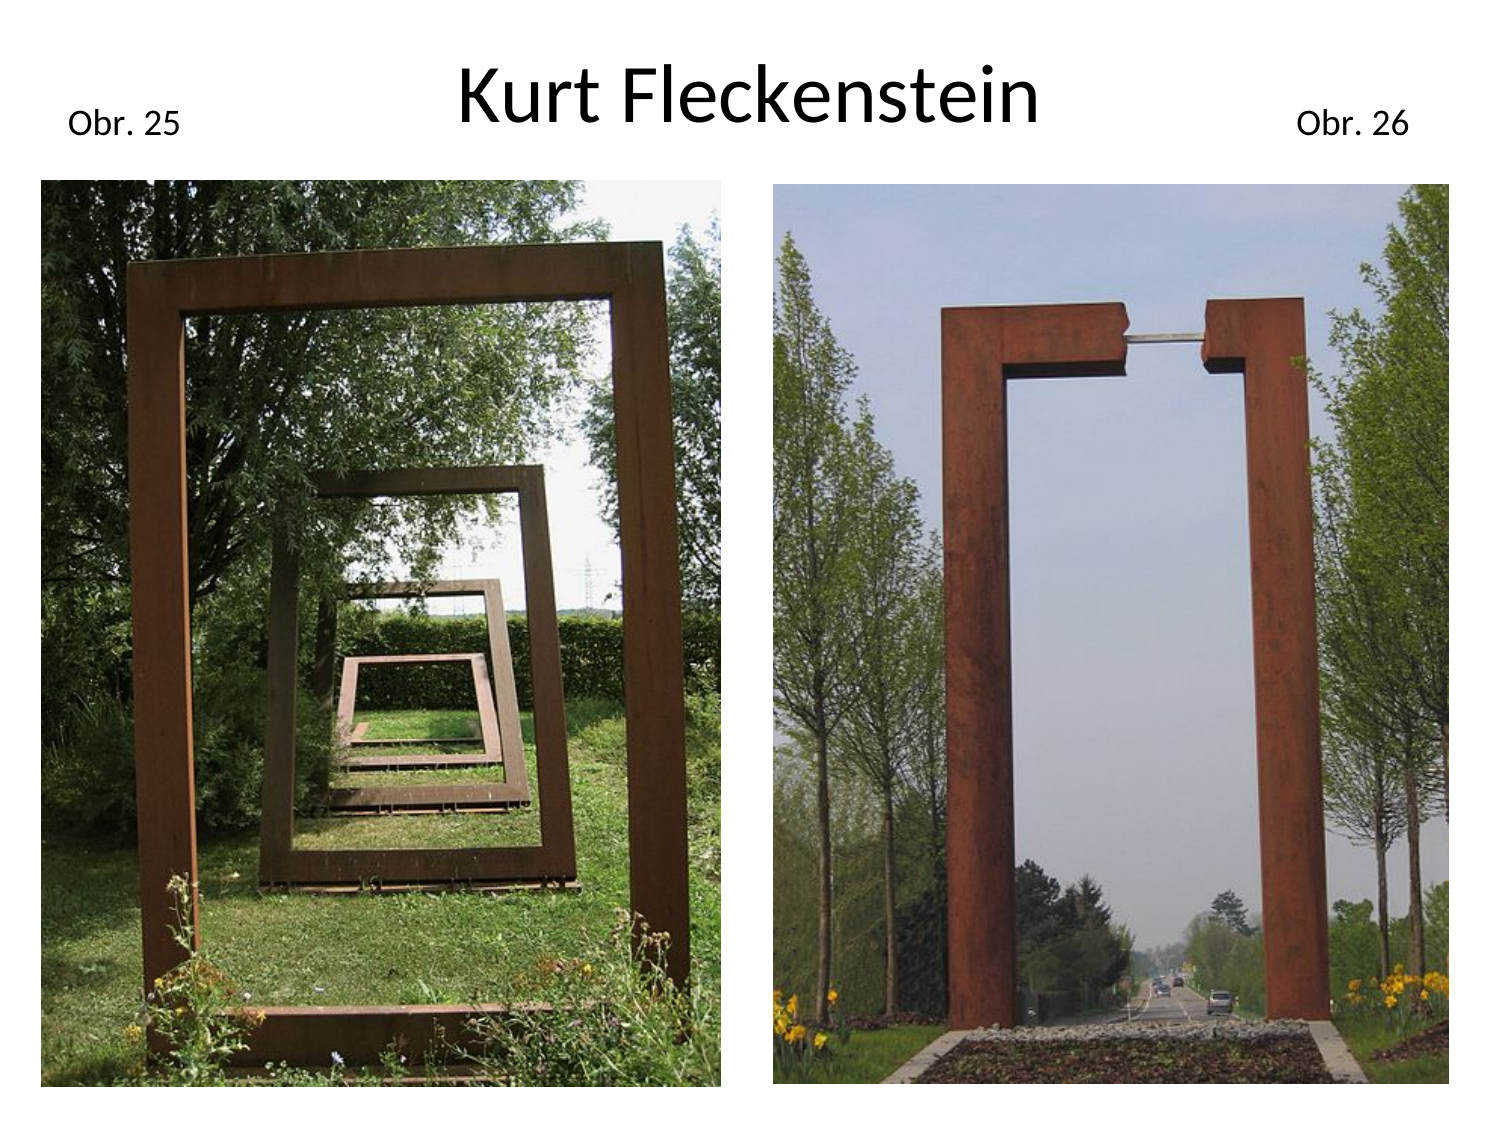

# Kurt Fleckenstein
Obr. 25
Obr. 26